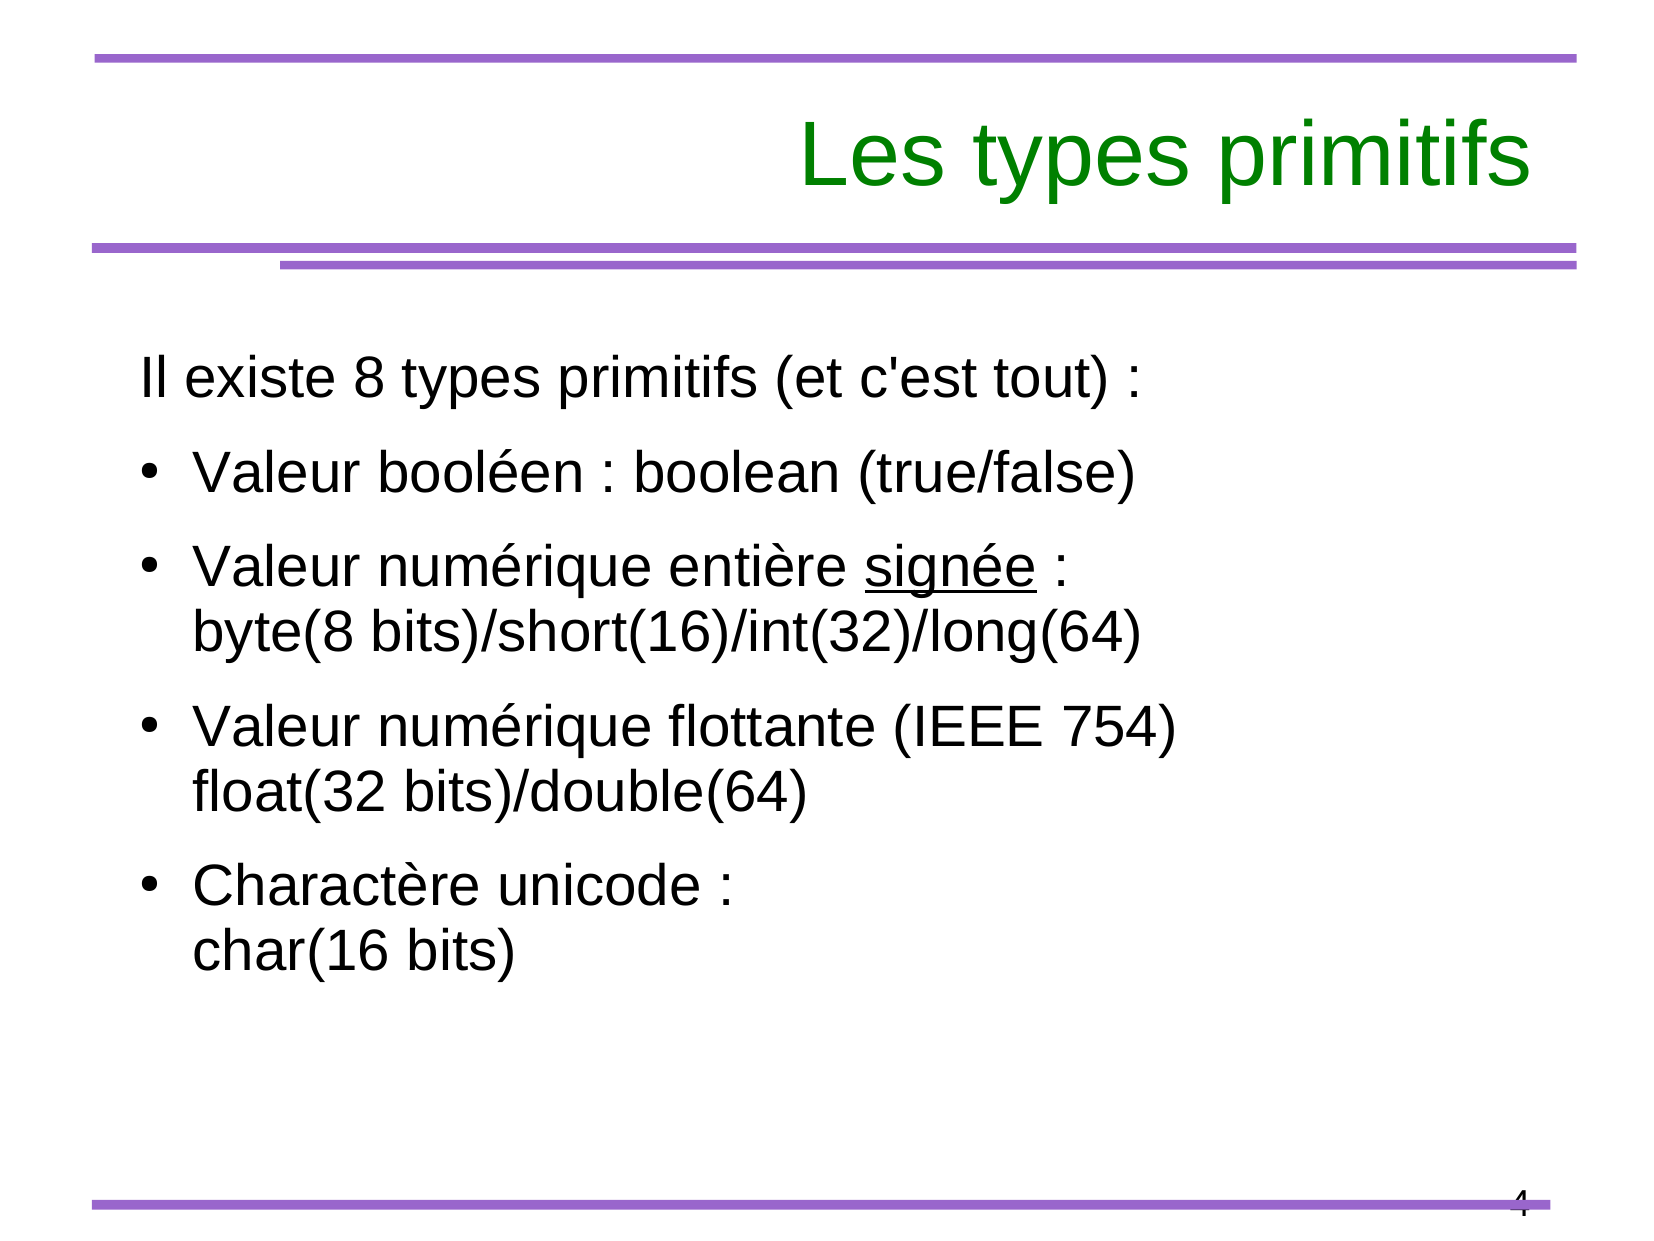

# Les types primitifs
Il existe 8 types primitifs (et c'est tout) :
Valeur booléen : boolean (true/false)
Valeur numérique entière signée :
byte(8 bits)/short(16)/int(32)/long(64)
Valeur numérique flottante (IEEE 754)
float(32 bits)/double(64)
Charactère unicode :
char(16 bits)